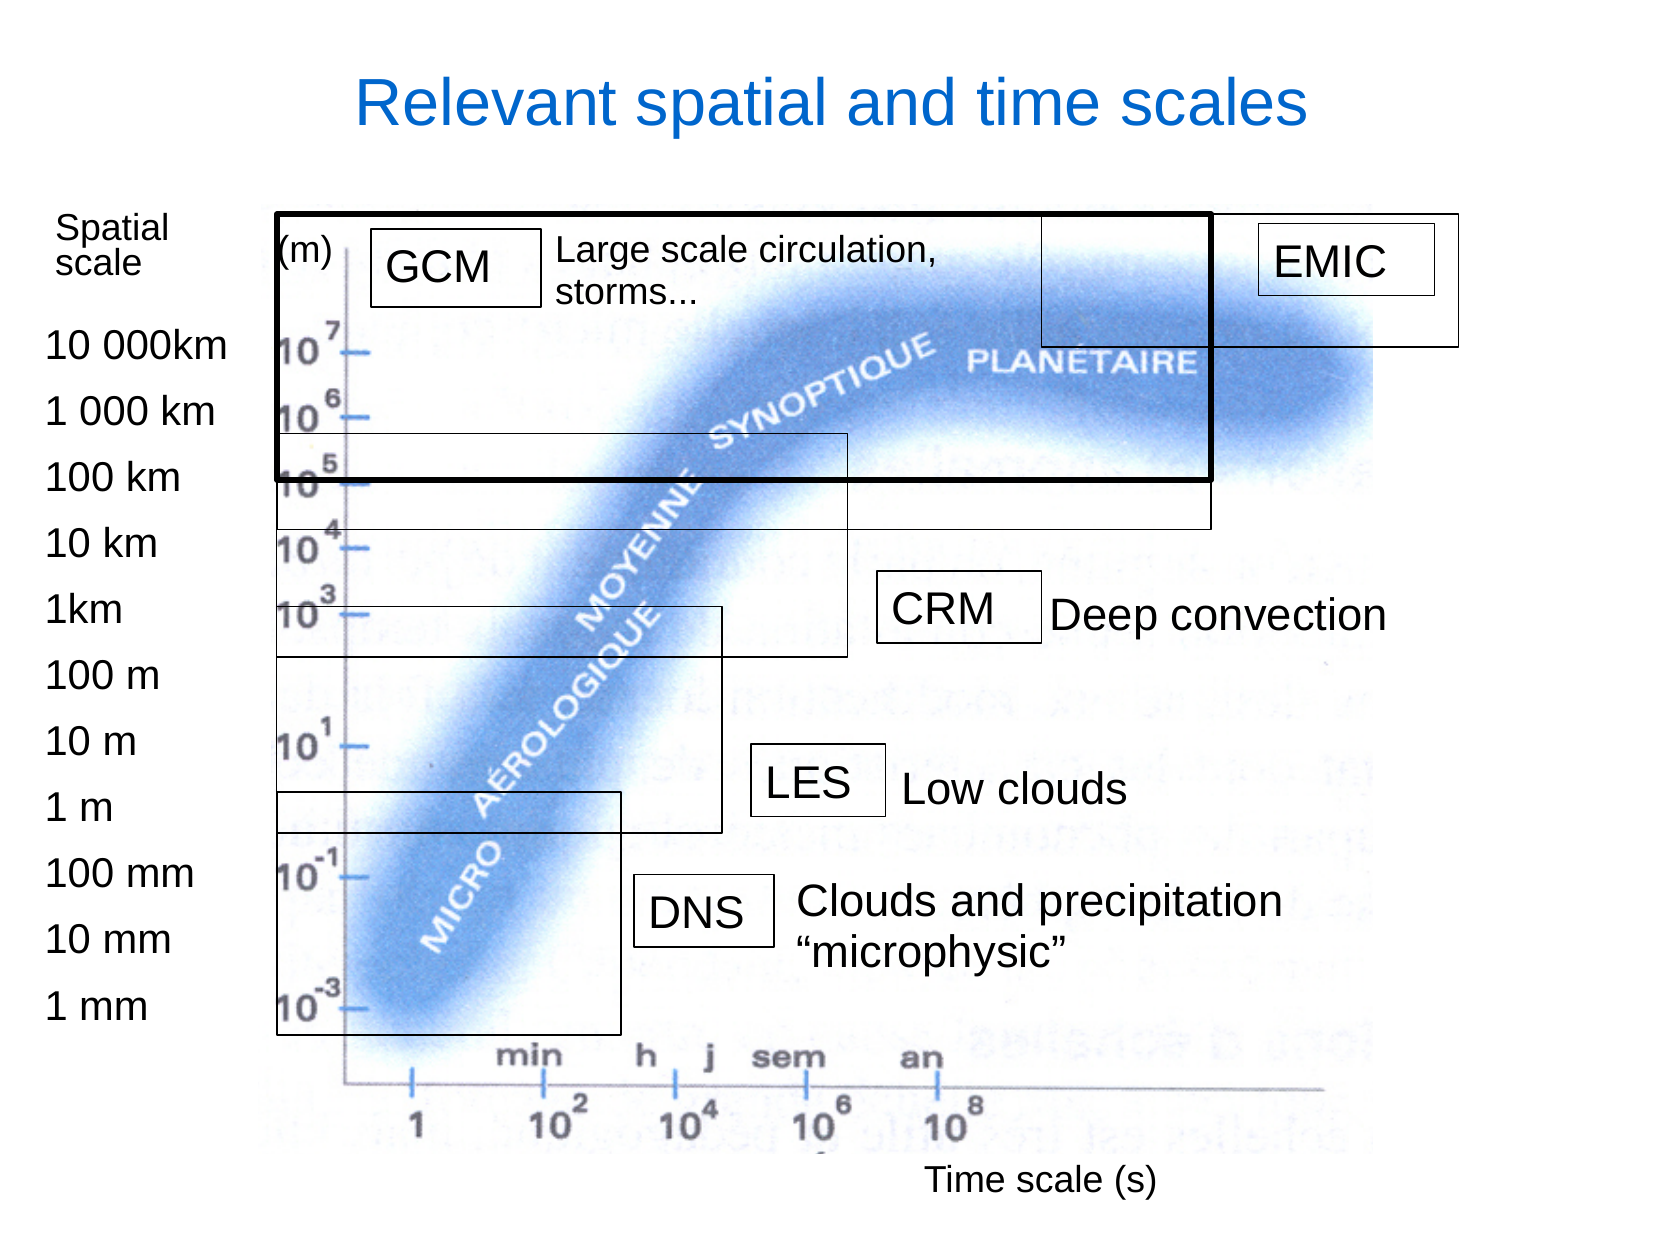

Relevant spatial and time scales
Spatial
scale
(m)
10 000km
1 000 km
100 km
10 km
1km
100 m
10 m
1 m
100 mm
10 mm
1 mm
Large scale circulation, storms...
GCM
EMIC
CRM
Deep convection
LES
Low clouds
Clouds and precipitation “microphysic”
DNS
Time scale (s)